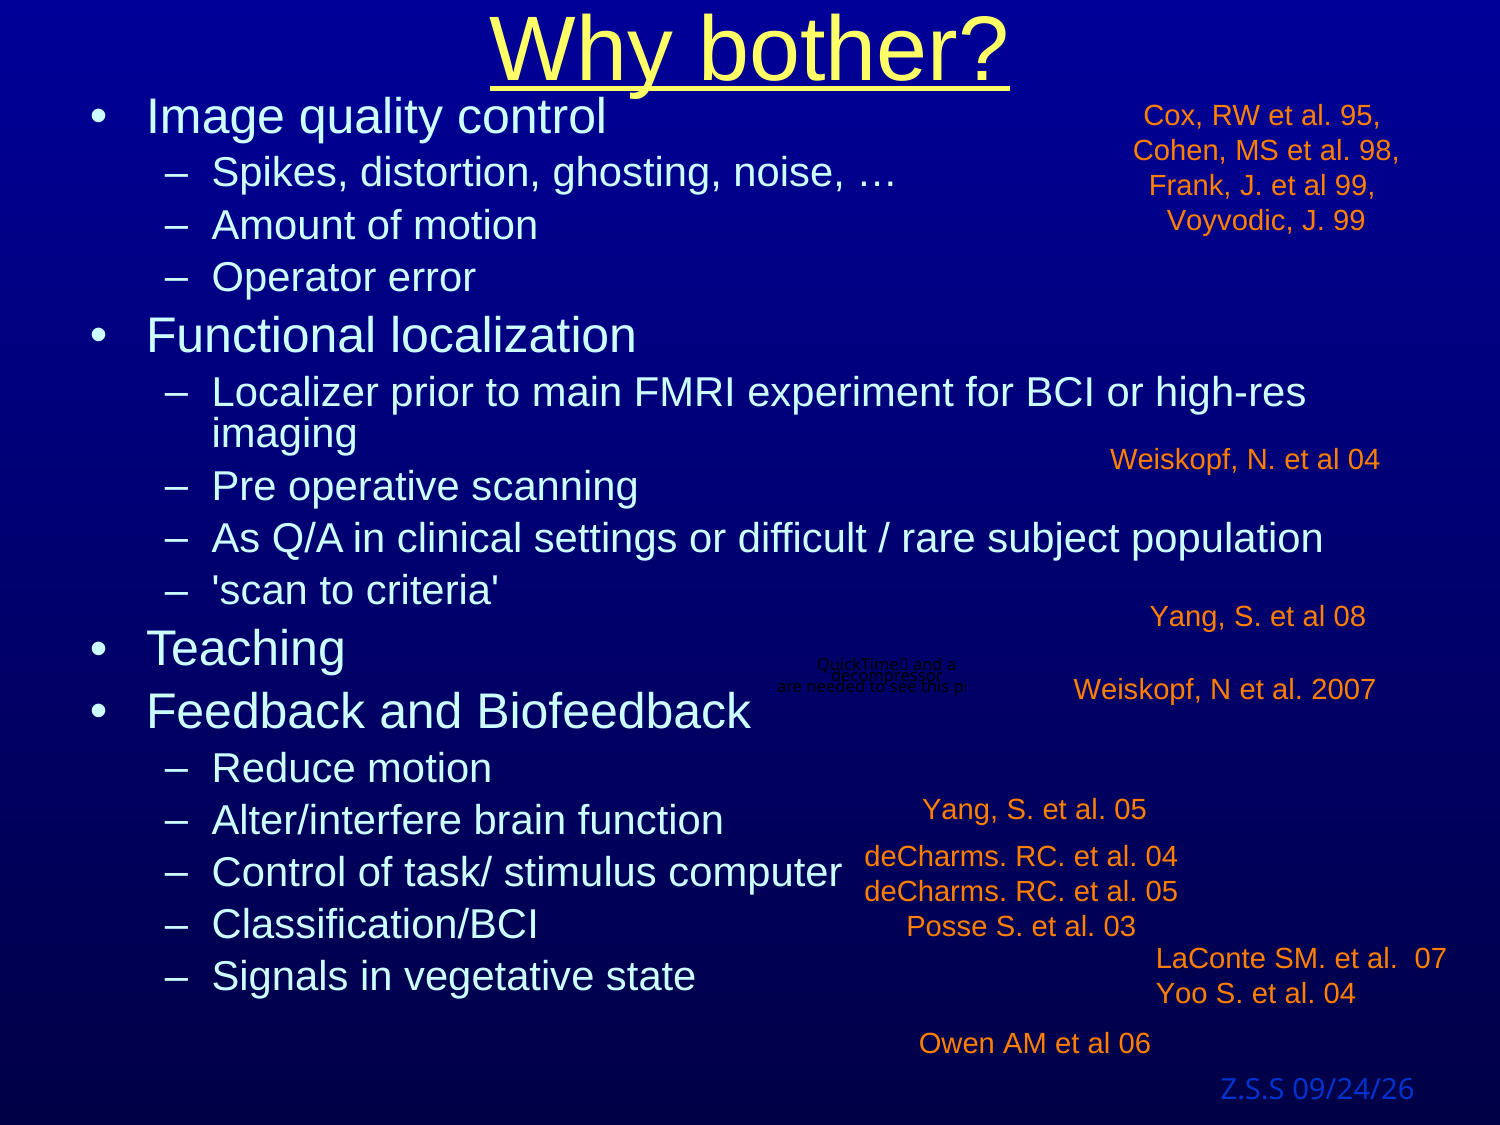

# Why bother?
Image quality control
Spikes, distortion, ghosting, noise, …
Amount of motion
Operator error
Functional localization
Localizer prior to main FMRI experiment for BCI or high-res imaging
Pre operative scanning
As Q/A in clinical settings or difficult / rare subject population
'scan to criteria'
Teaching
Feedback and Biofeedback
Reduce motion
Alter/interfere brain function
Control of task/ stimulus computer
Classification/BCI
Signals in vegetative state
Cox, RW et al. 95,
Cohen, MS et al. 98,
Frank, J. et al 99,
Voyvodic, J. 99
Weiskopf, N. et al 04
Yang, S. et al 08
Weiskopf, N et al. 2007
Yang, S. et al. 05
deCharms. RC. et al. 04
deCharms. RC. et al. 05
Posse S. et al. 03
LaConte SM. et al. 07
Yoo S. et al. 04
Owen AM et al 06